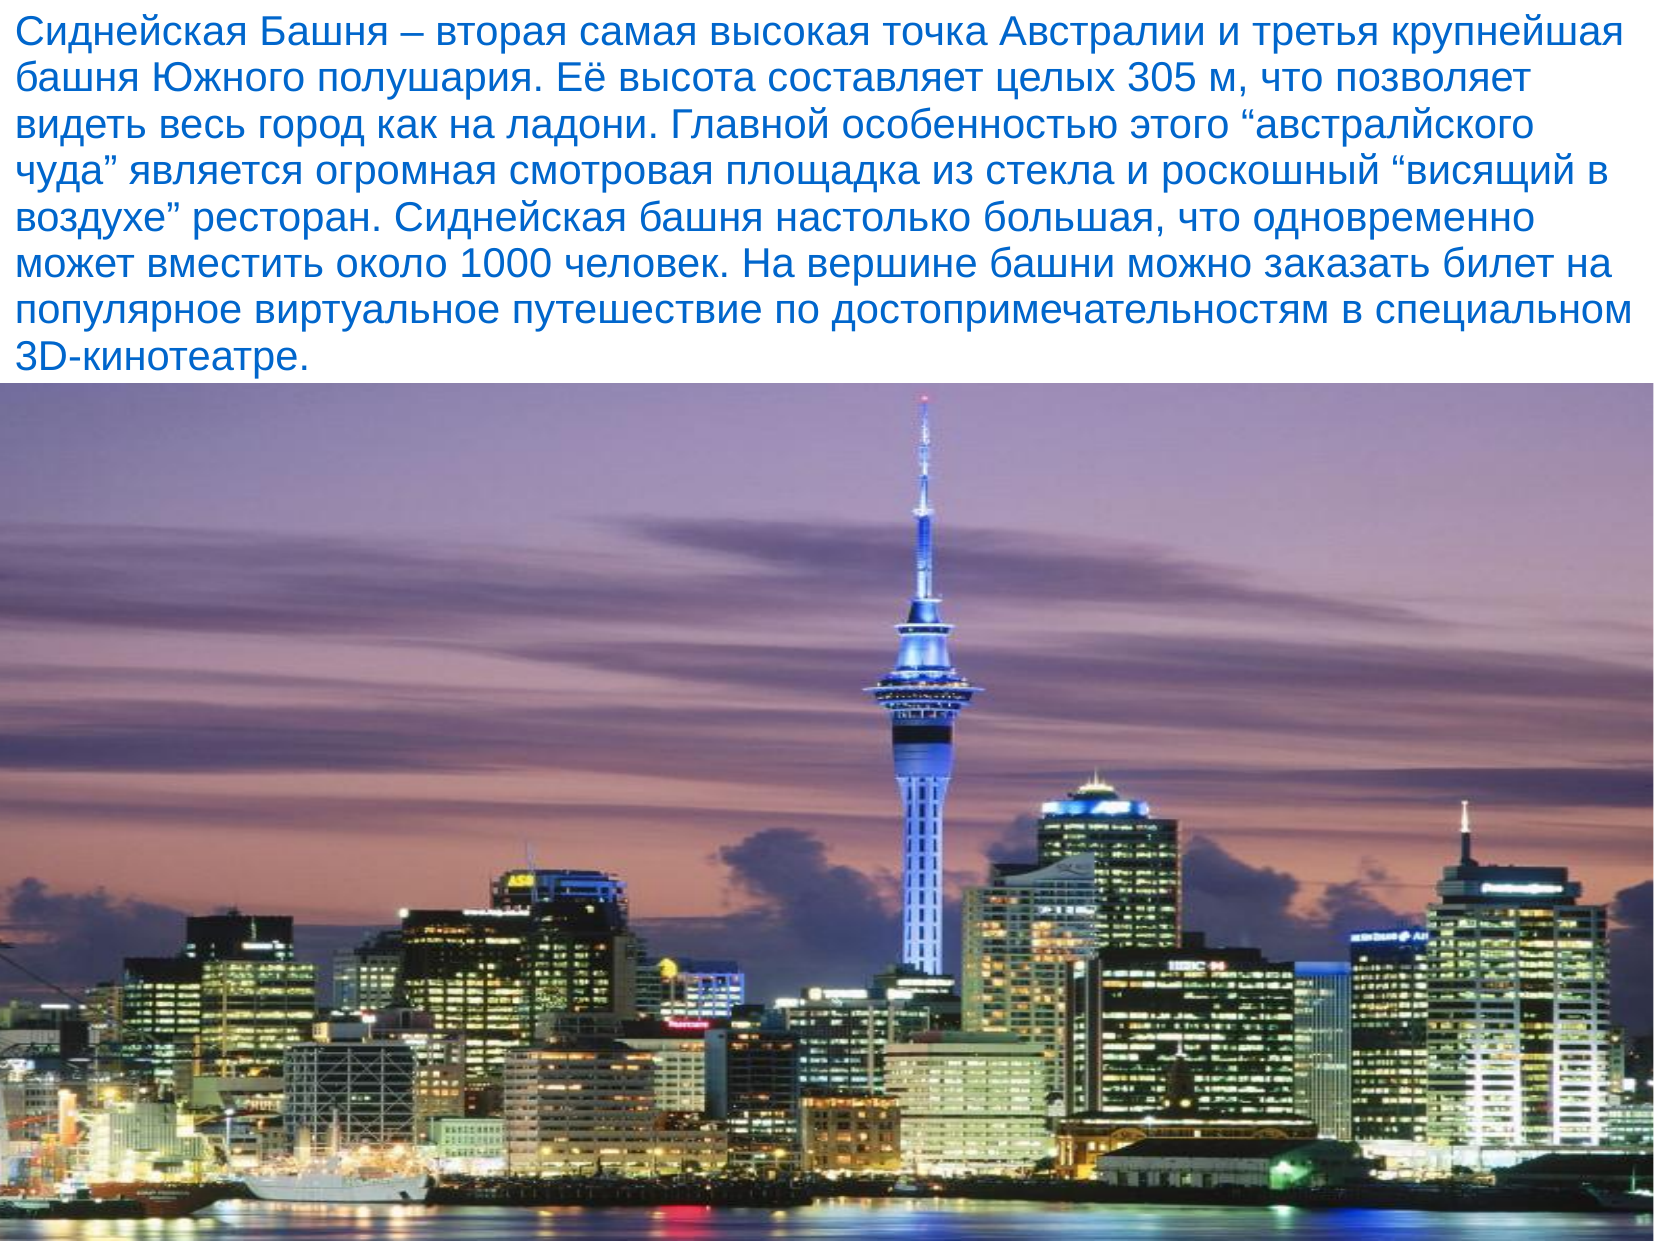

Сиднейская Башня – вторая самая высокая точка Австралии и третья крупнейшая башня Южного полушария. Её высота составляет целых 305 м, что позволяет видеть весь город как на ладони. Главной особенностью этого “австралйского чуда” является огромная смотровая площадка из стекла и роскошный “висящий в воздухе” ресторан. Сиднейская башня настолько большая, что одновременно может вместить около 1000 человек. На вершине башни можно заказать билет на популярное виртуальное путешествие по достопримечательностям в специальном 3D-кинотеатре.